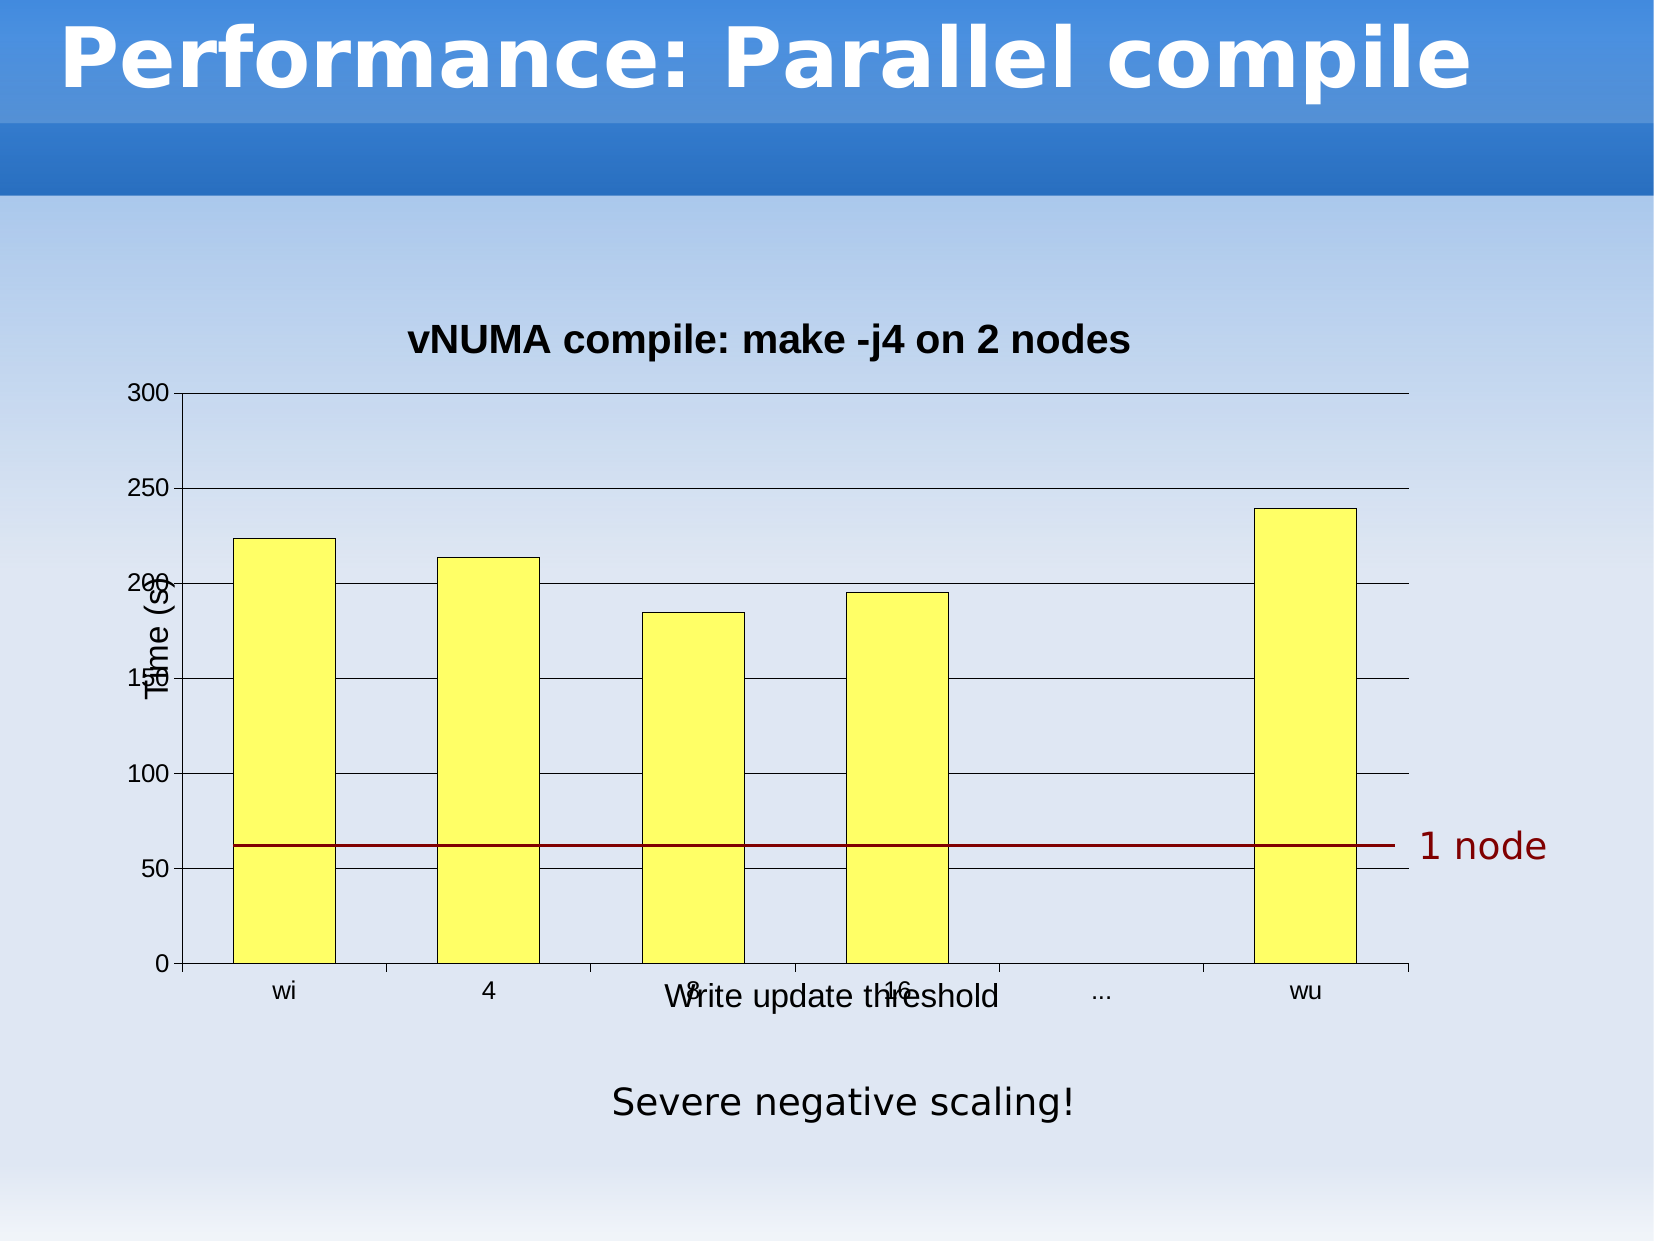

# Performance: Parallel compile
### Chart: vNUMA compile: make -j4 on 2 nodes
| Category | |
|---|---|
| wi | 223.437 |
| 4 | 213.492 |
| 8 | 184.492 |
| 16 | 195.231 |
| ... | 0.0 |
| wu | 239.142 |1 node
Severe negative scaling!